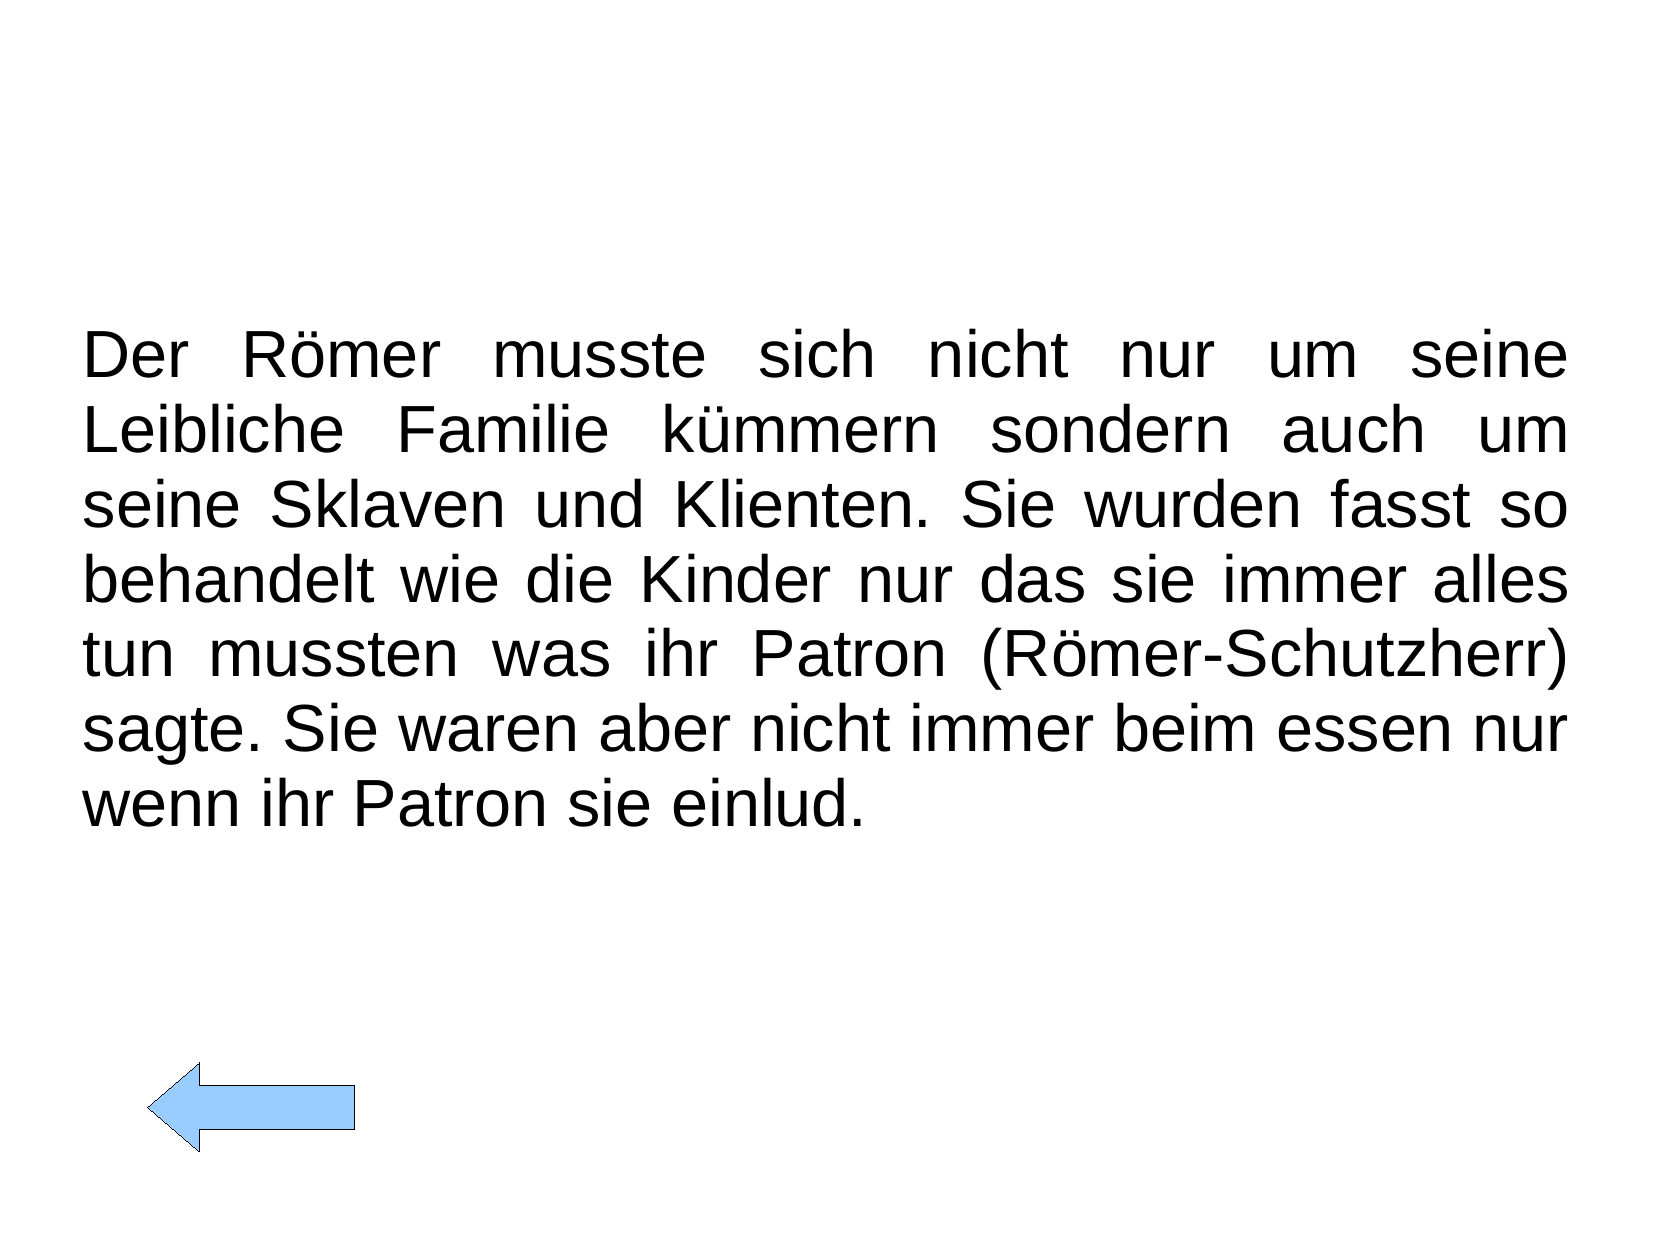

# Der Römer musste sich nicht nur um seine Leibliche Familie kümmern sondern auch um seine Sklaven und Klienten. Sie wurden fasst so behandelt wie die Kinder nur das sie immer alles tun mussten was ihr Patron (Römer-Schutzherr) sagte. Sie waren aber nicht immer beim essen nur wenn ihr Patron sie einlud.